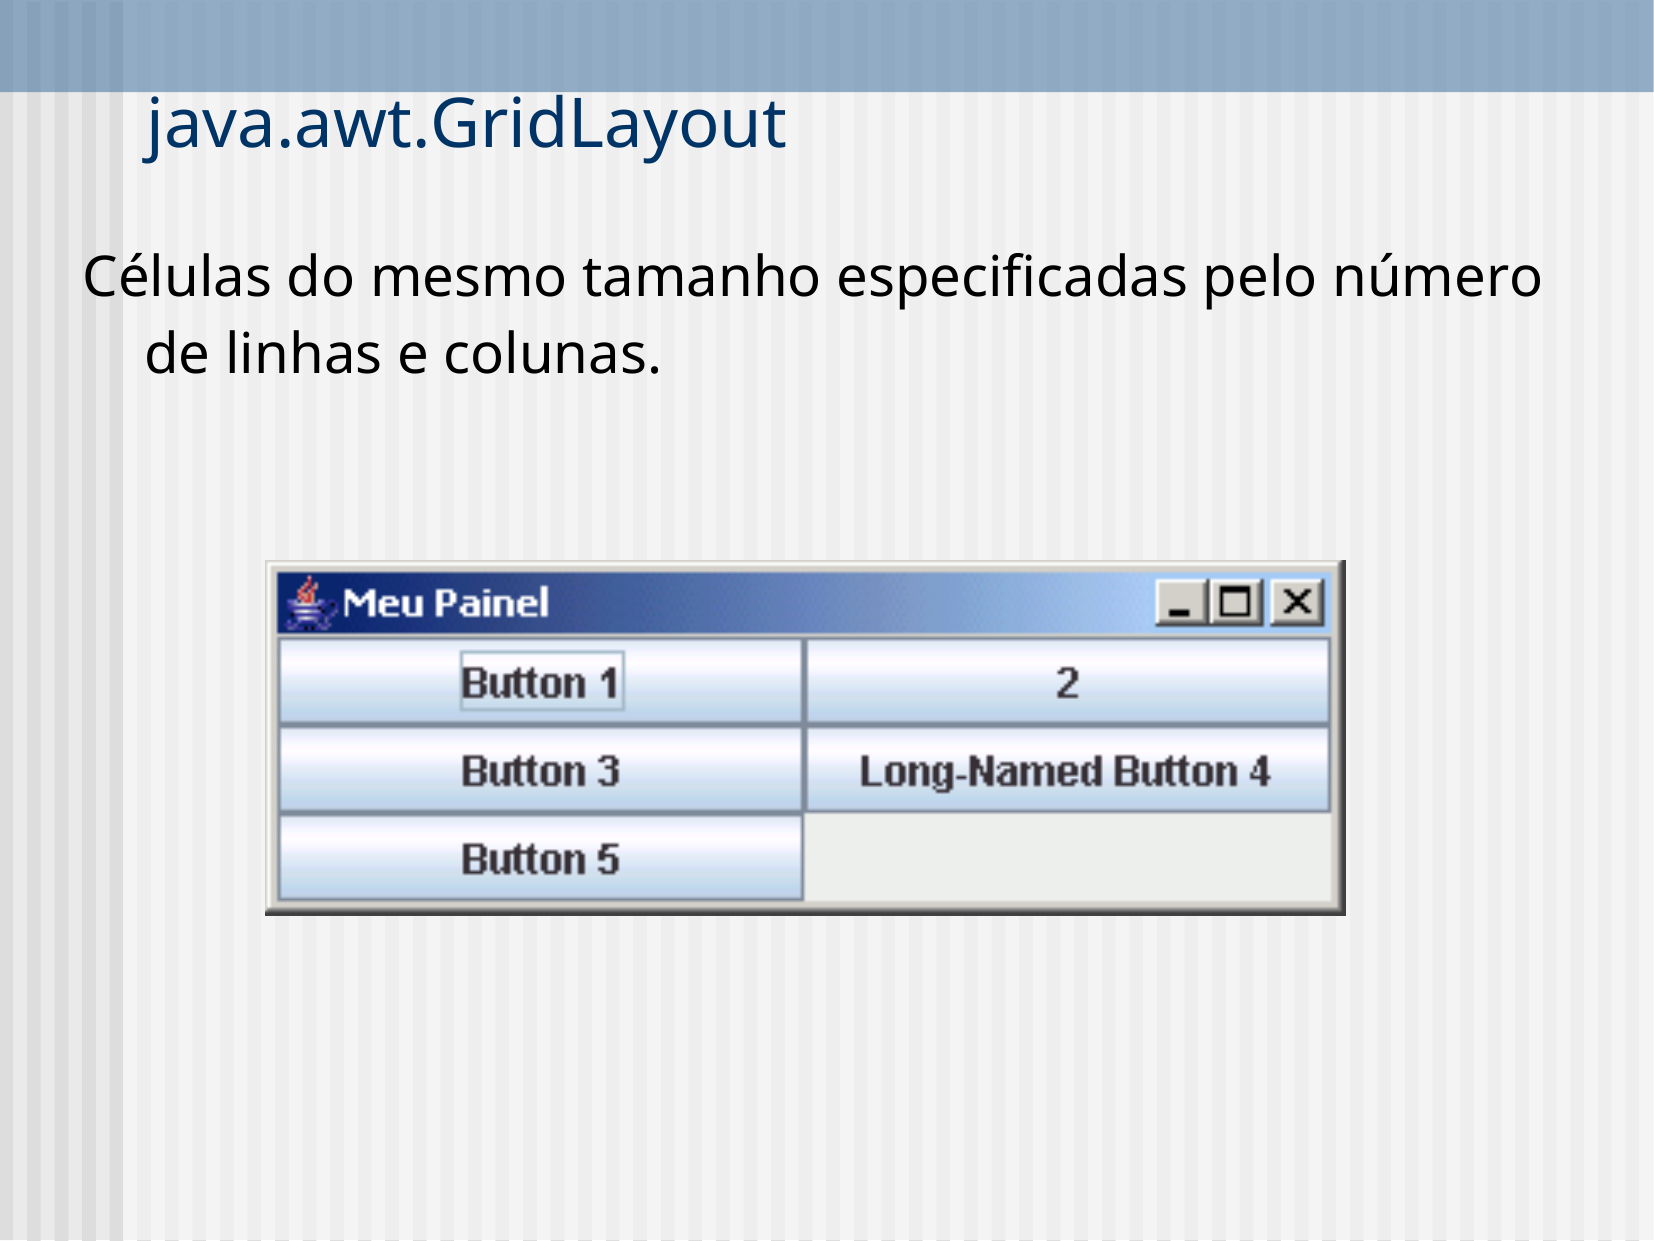

# java.awt.GridLayout
Células do mesmo tamanho especificadas pelo número de linhas e colunas.